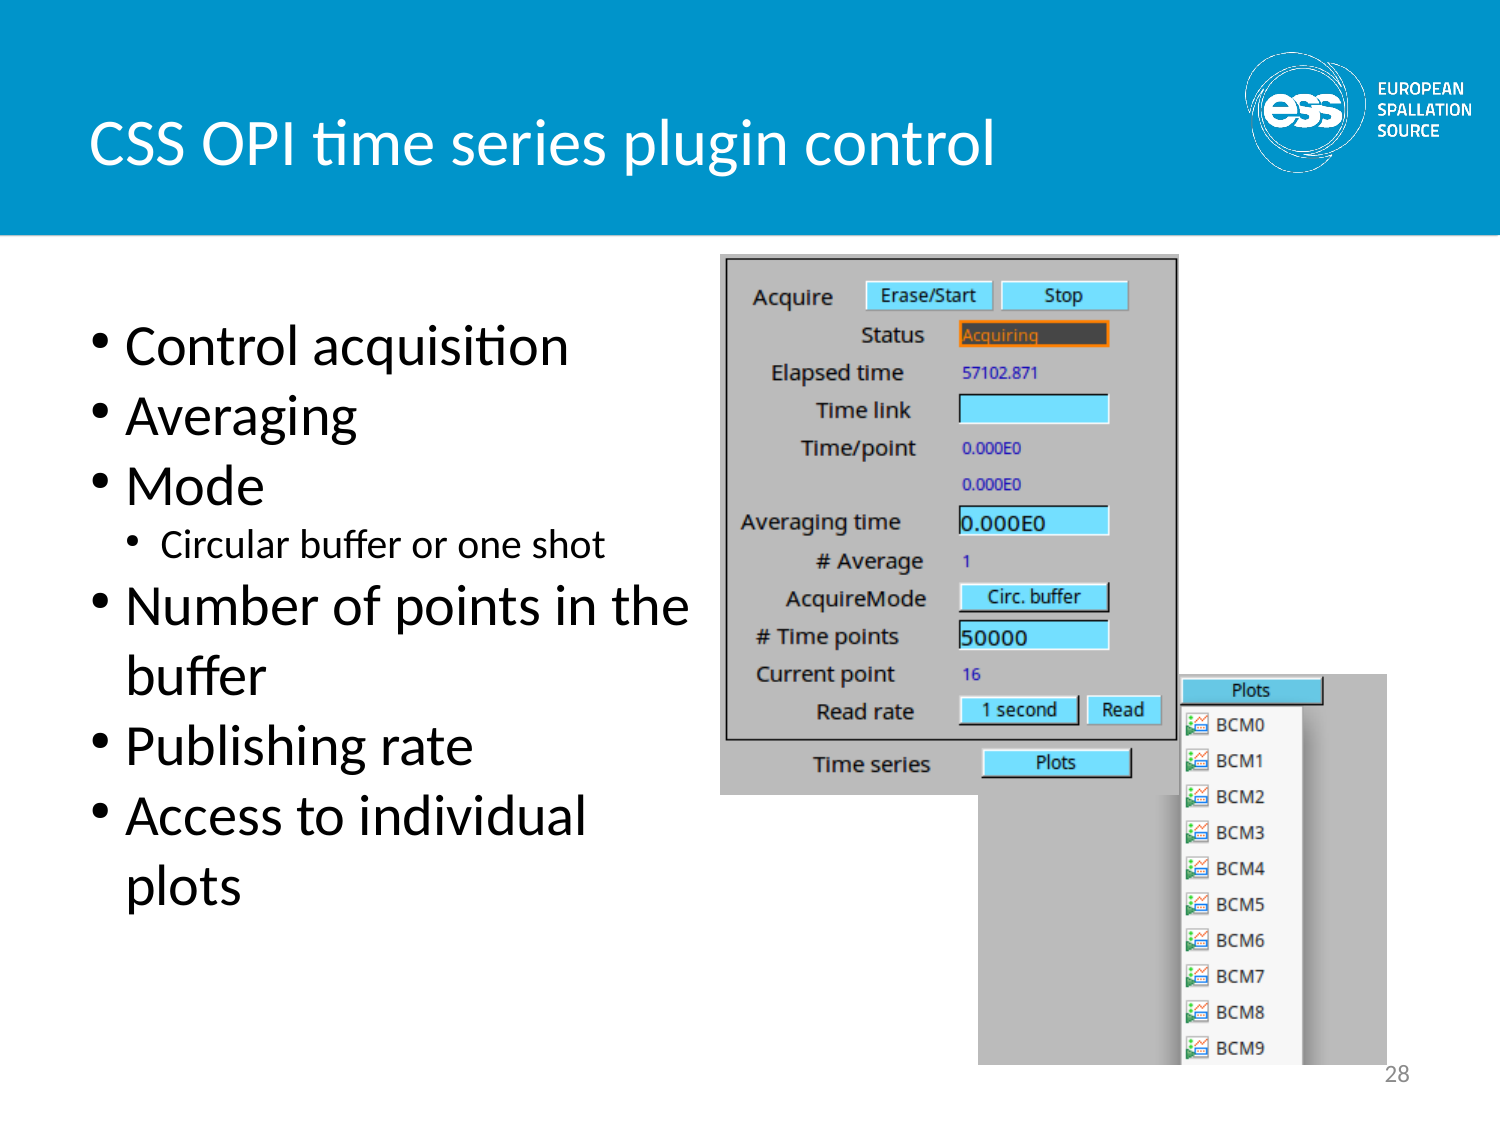

CSS OPI time series plugin control
Control acquisition
Averaging
Mode
Circular buffer or one shot
Number of points in the buffer
Publishing rate
Access to individual plots